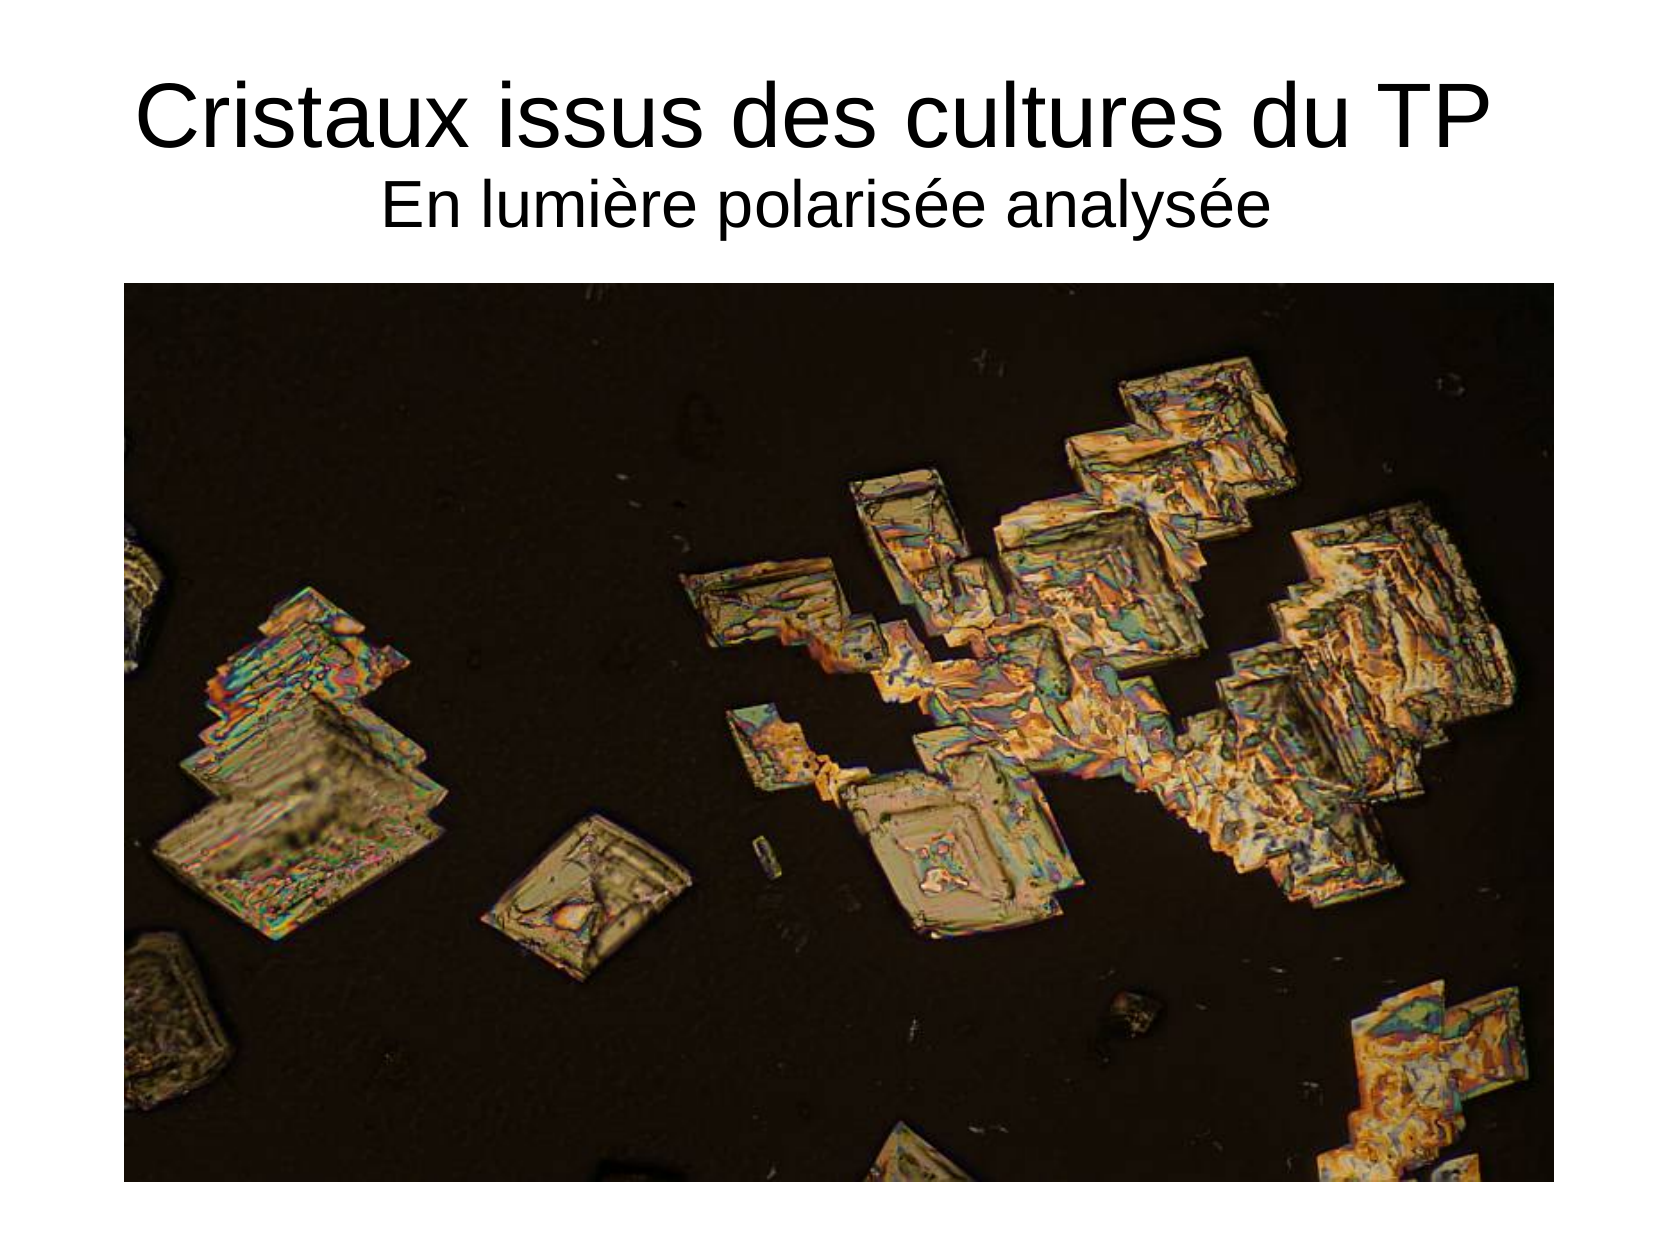

# Cristaux issus des cultures du TP En lumière polarisée analysée